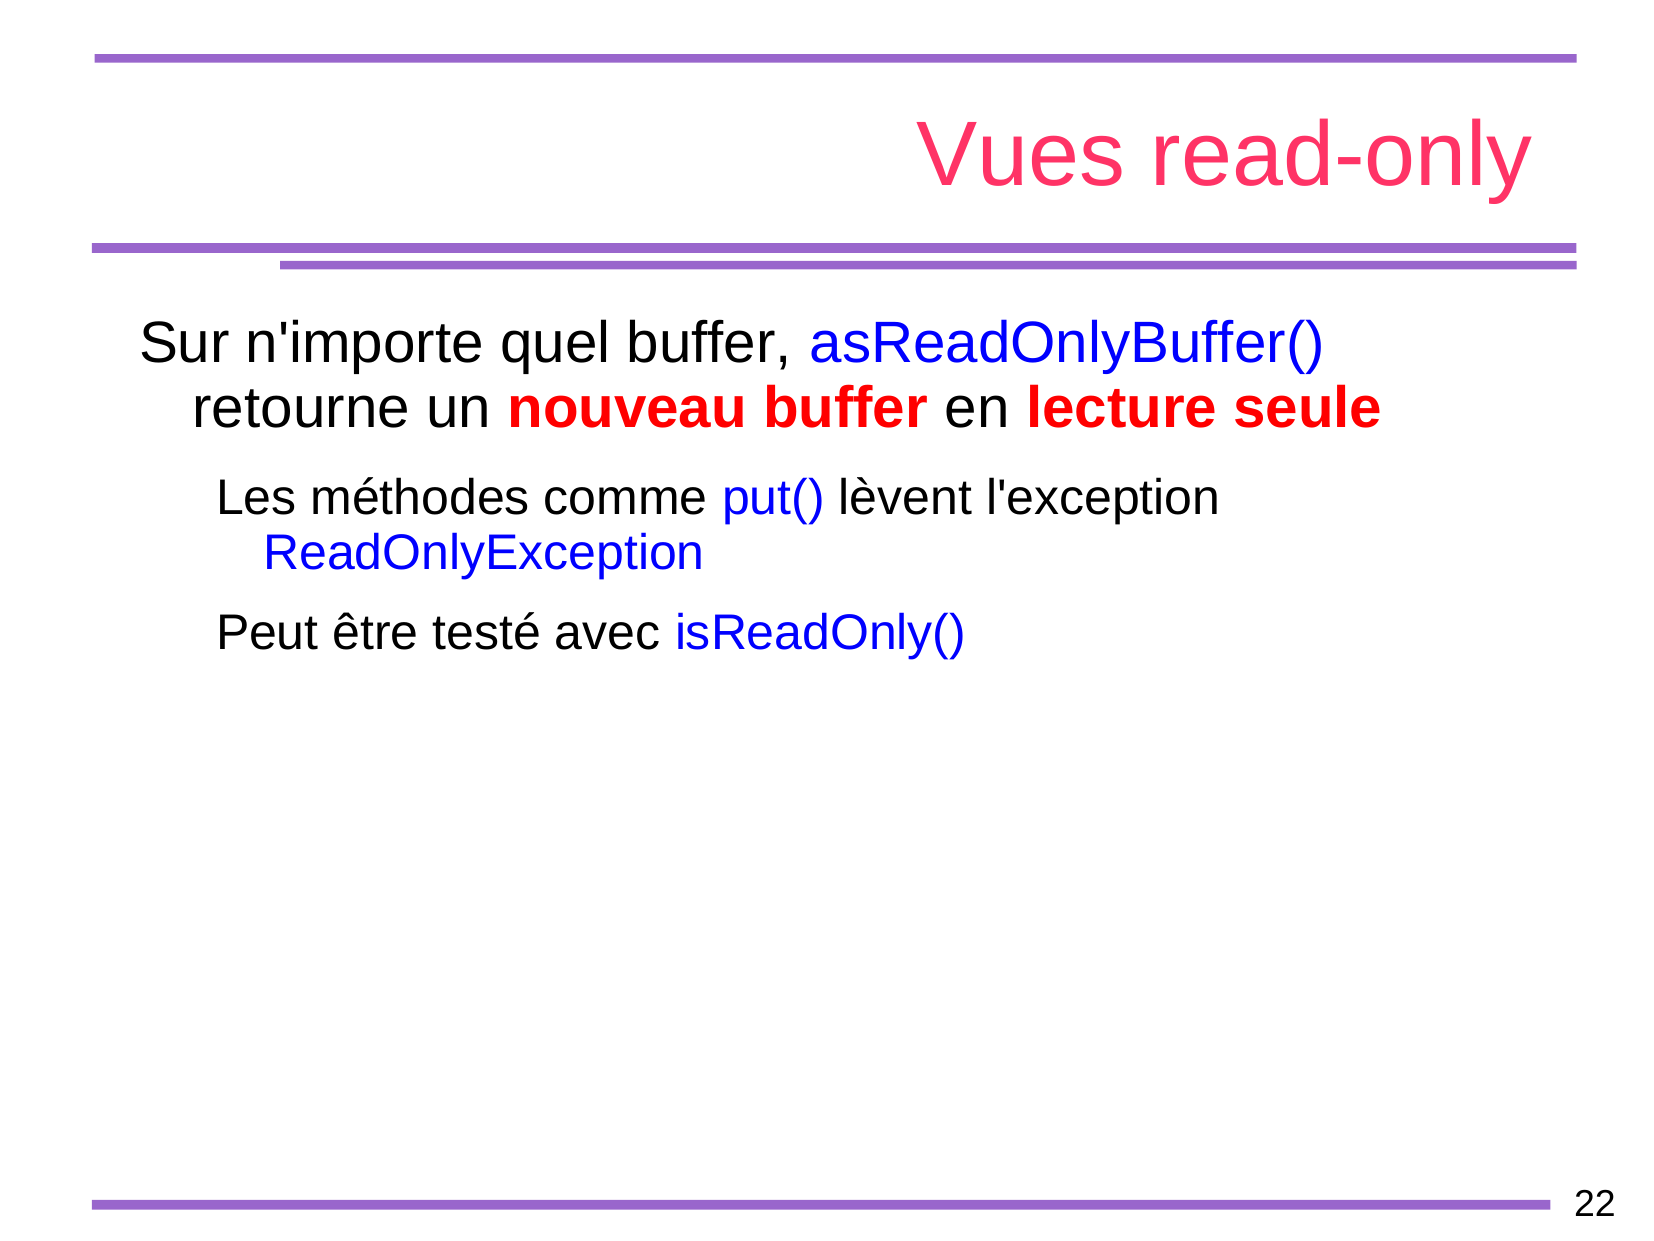

# Vues read-only
Sur n'importe quel buffer, asReadOnlyBuffer() retourne un nouveau buffer en lecture seule
Les méthodes comme put() lèvent l'exception ReadOnlyException
Peut être testé avec isReadOnly()